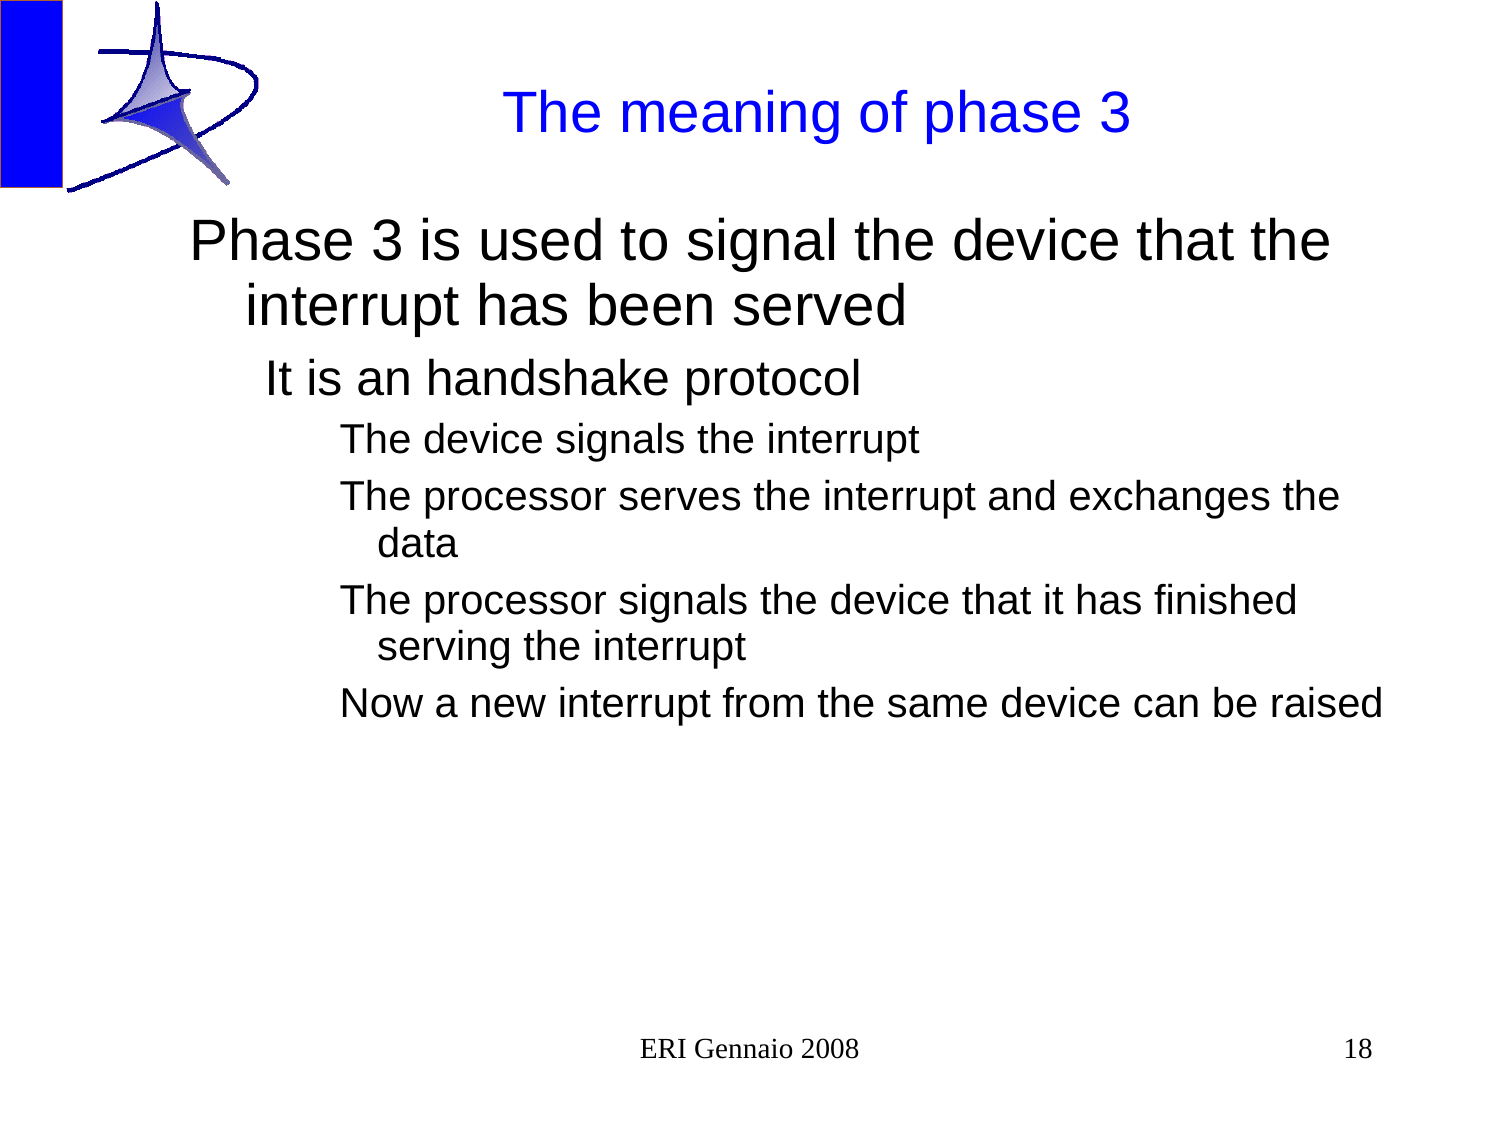

# The meaning of phase 3
Phase 3 is used to signal the device that the interrupt has been served
It is an handshake protocol
The device signals the interrupt
The processor serves the interrupt and exchanges the data
The processor signals the device that it has finished serving the interrupt
Now a new interrupt from the same device can be raised
ERI Gennaio 2008
18